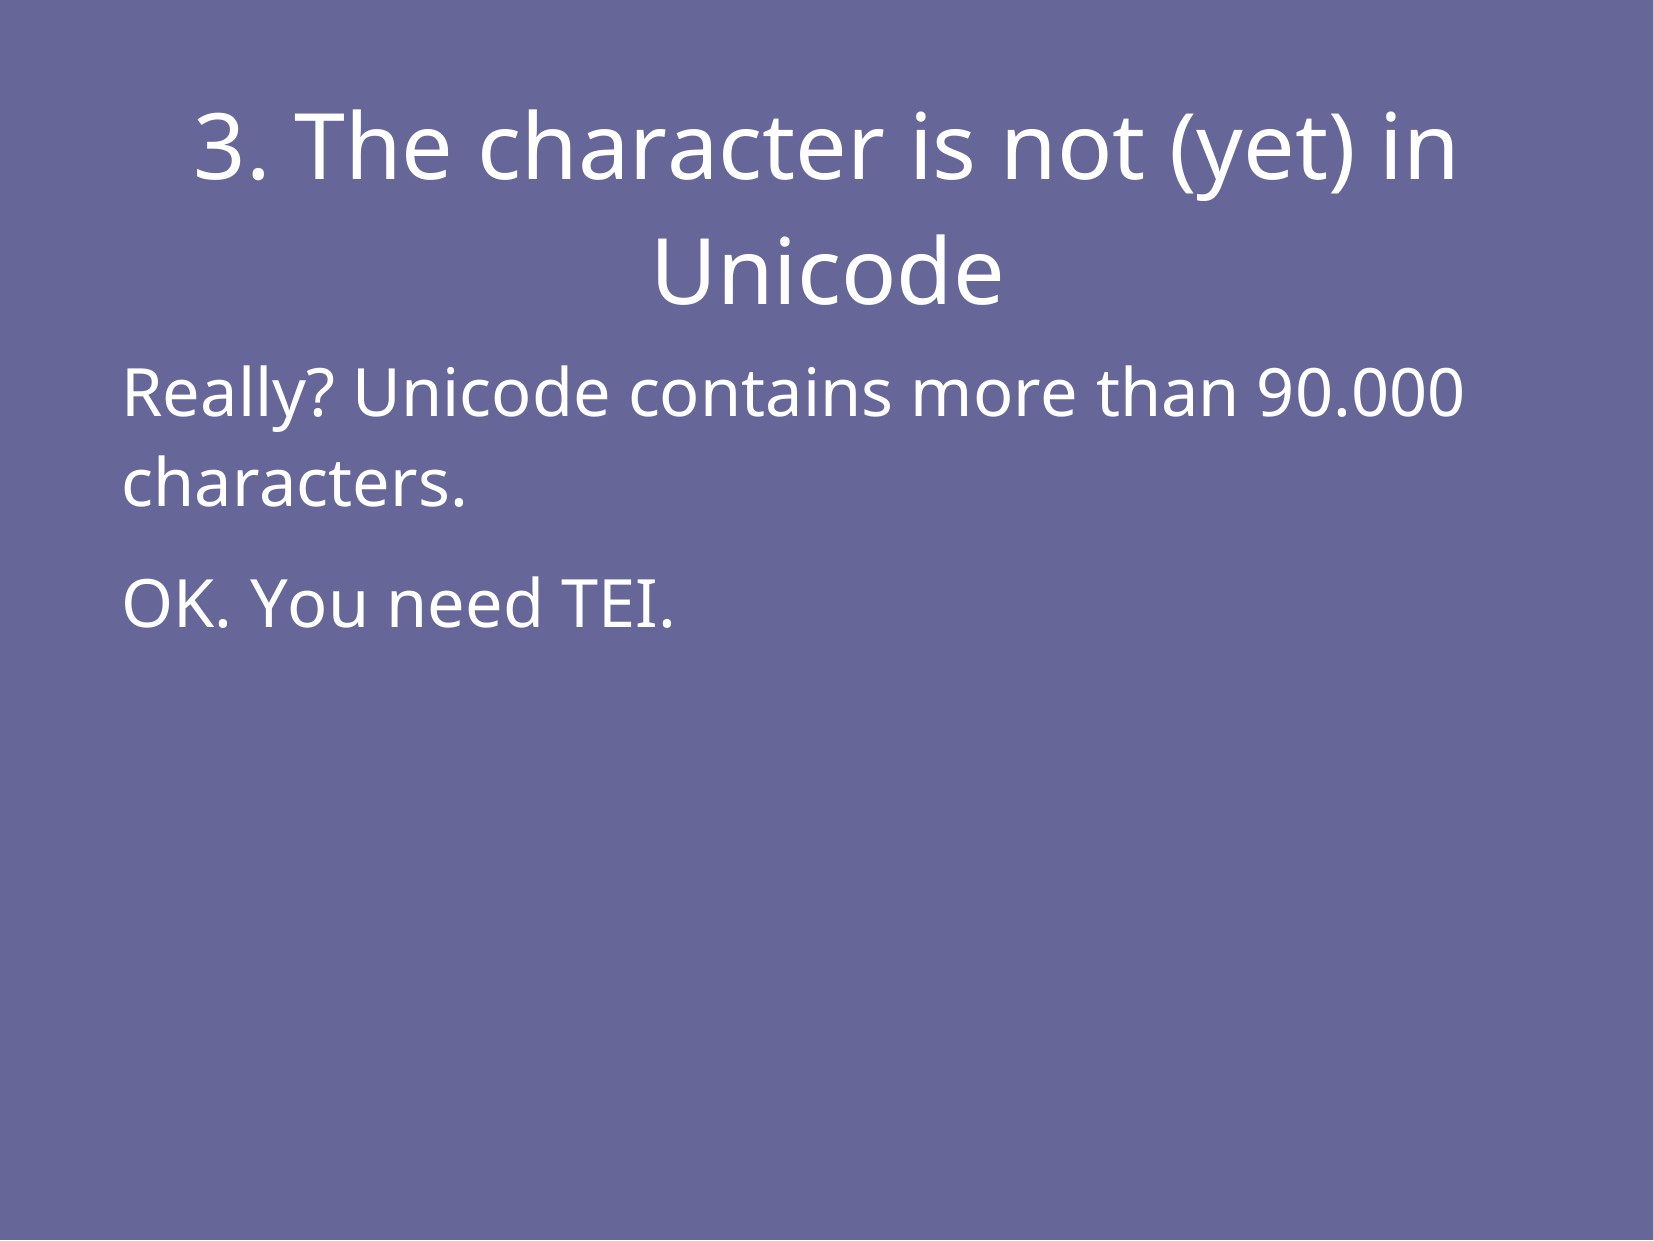

# 3. The character is not (yet) in Unicode
Really? Unicode contains more than 90.000 characters.
OK. You need TEI.